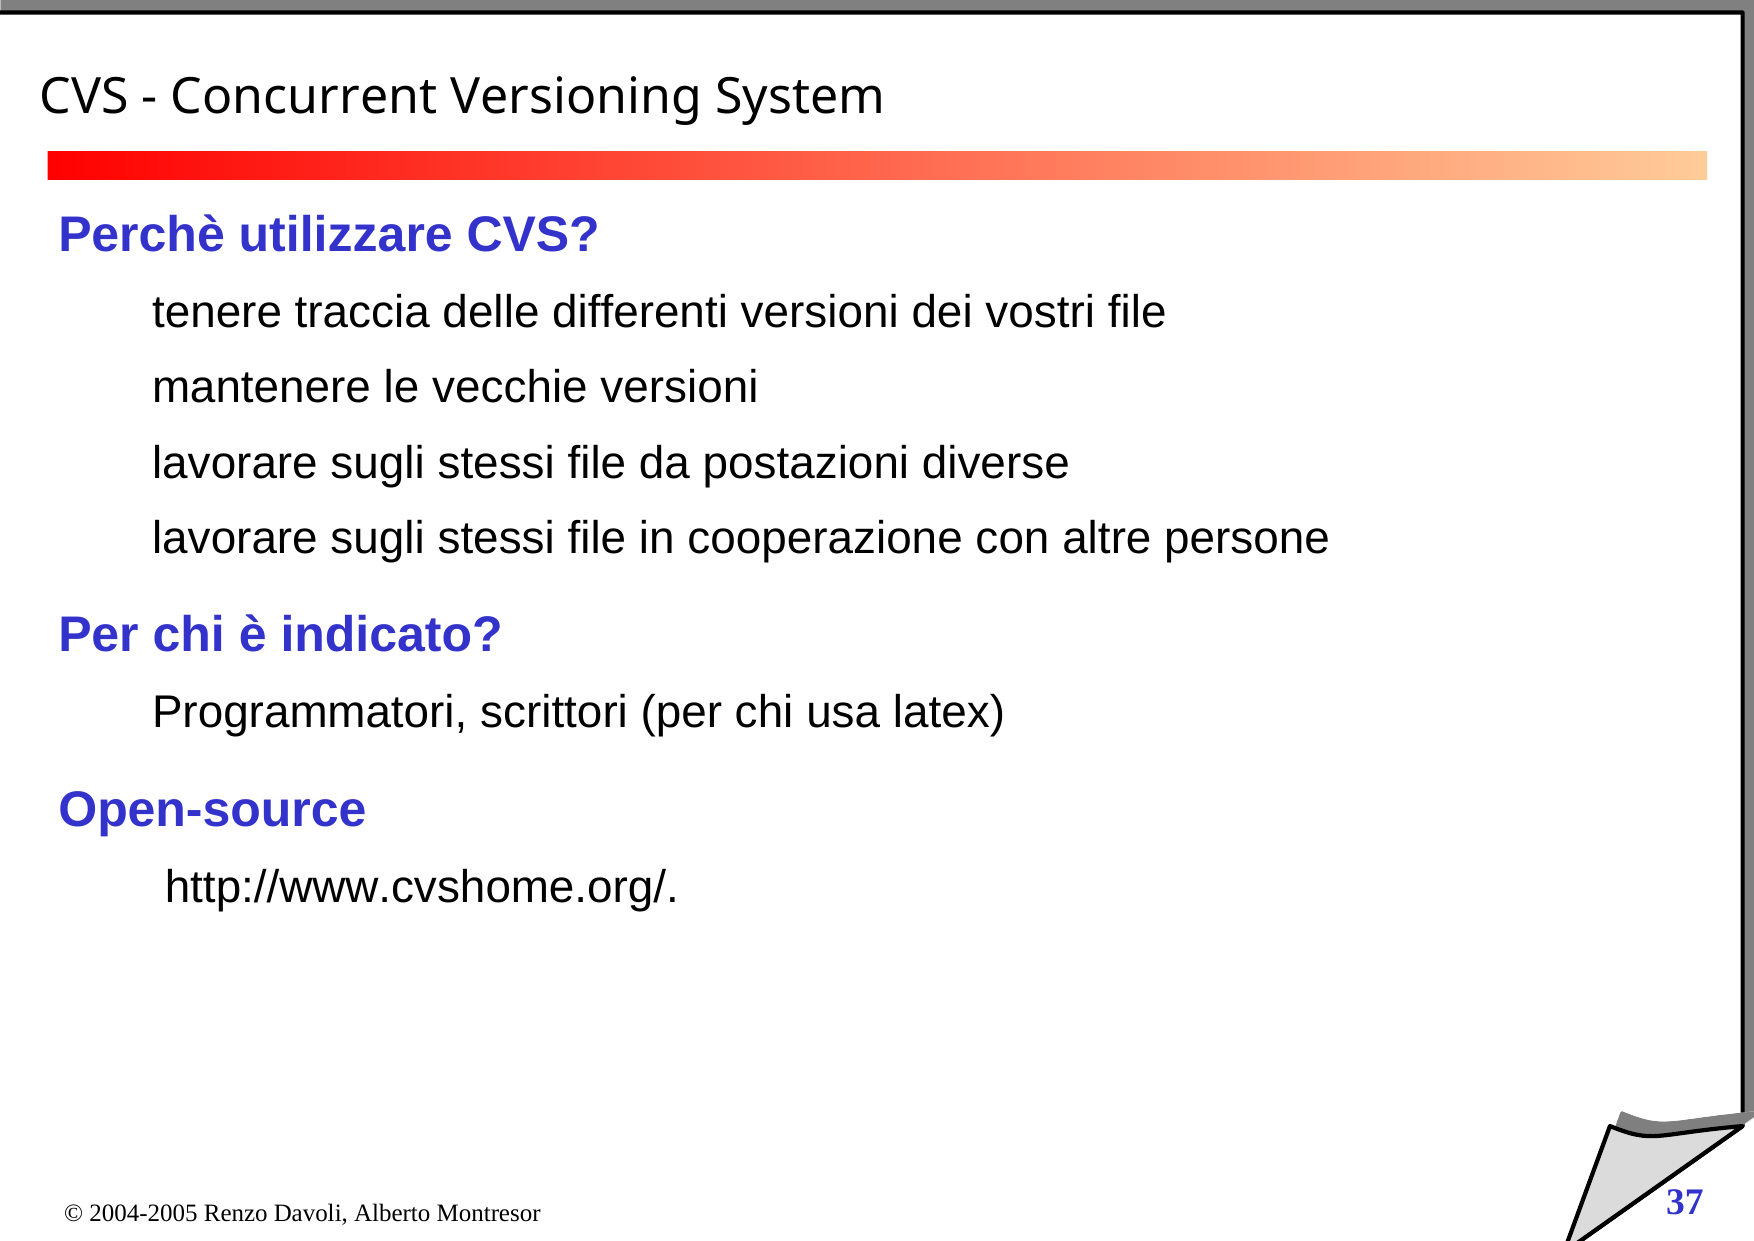

# CVS - Concurrent Versioning System
Perchè utilizzare CVS?
tenere traccia delle differenti versioni dei vostri file
mantenere le vecchie versioni
lavorare sugli stessi file da postazioni diverse
lavorare sugli stessi file in cooperazione con altre persone
Per chi è indicato?
Programmatori, scrittori (per chi usa latex)
Open-source
 http://www.cvshome.org/.